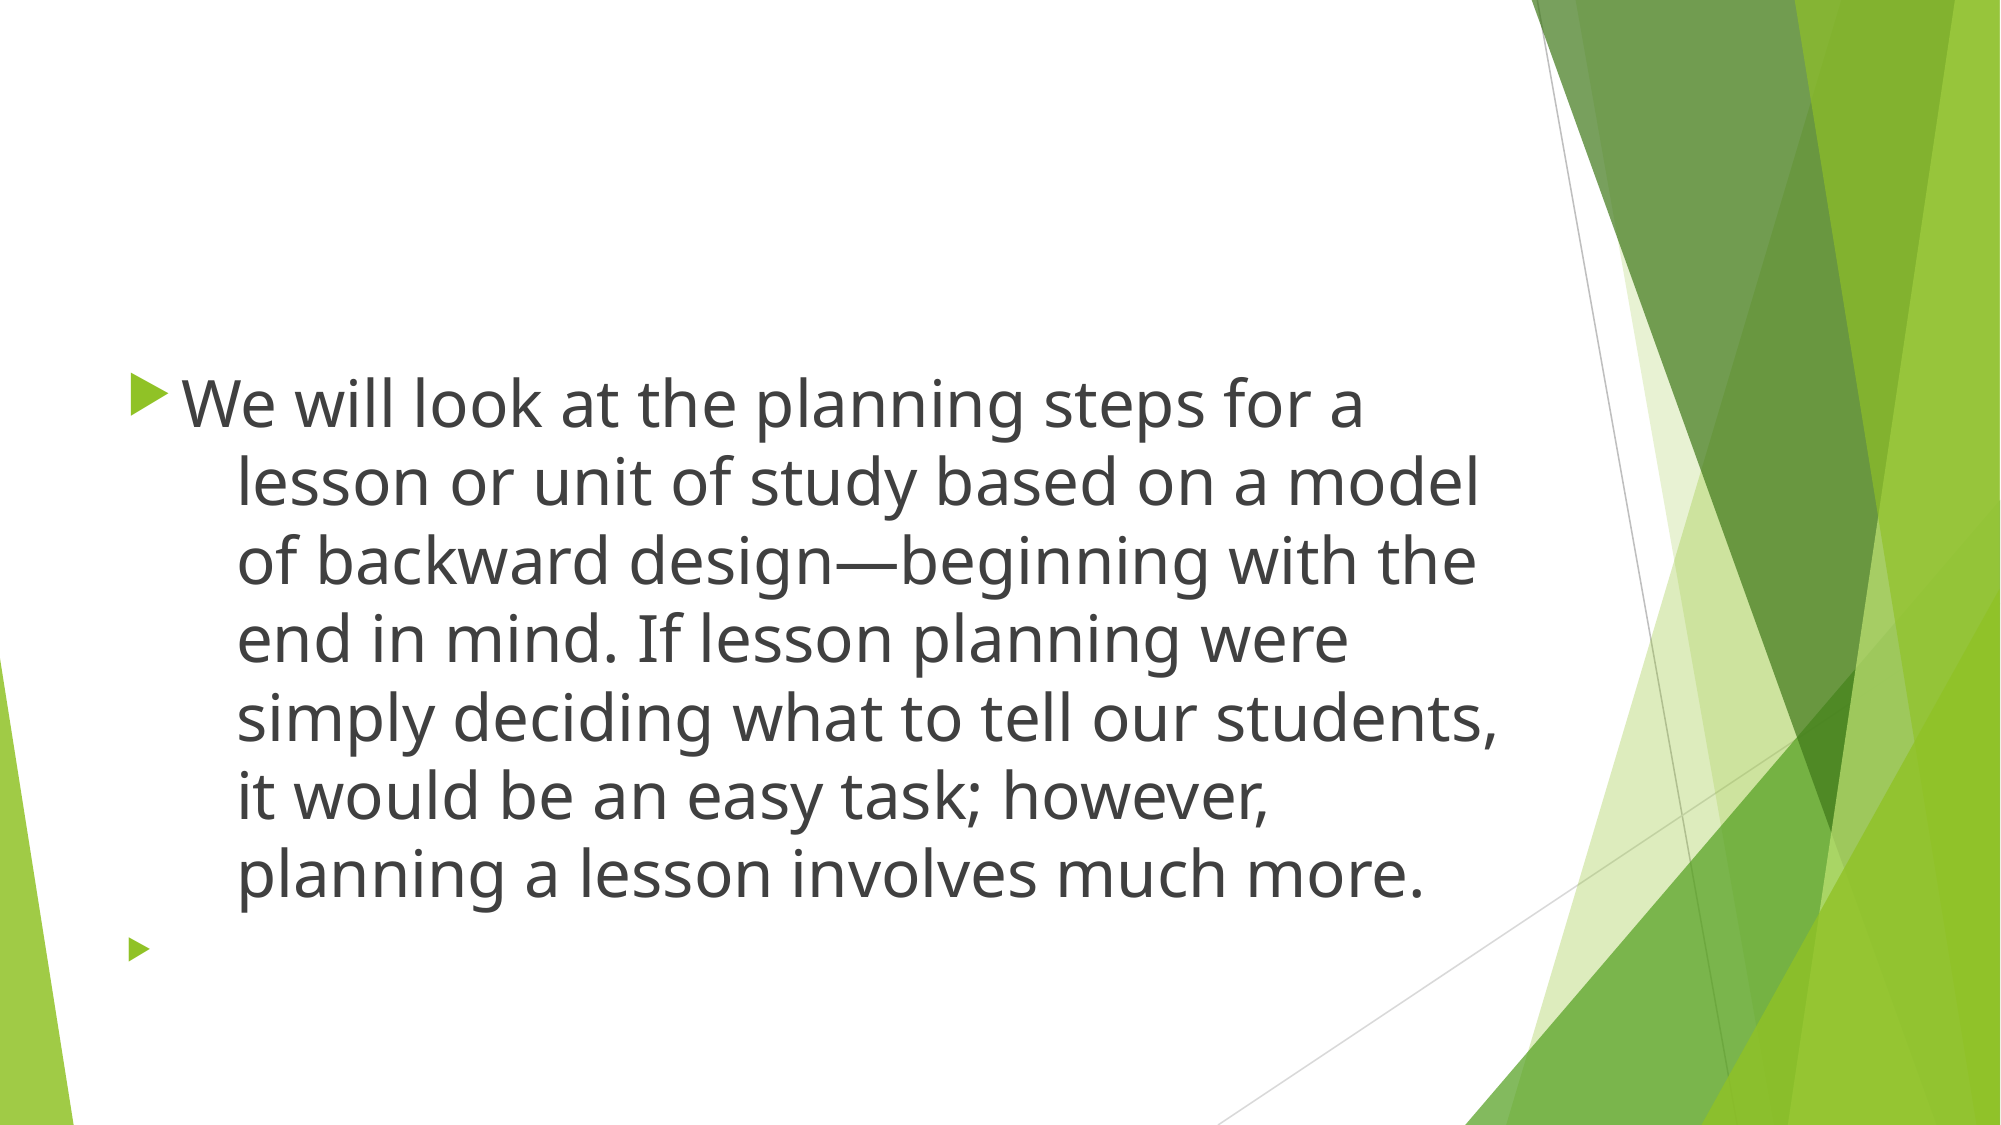

#
We will look at the planning steps for a lesson or unit of study based on a model of backward design—beginning with the end in mind. If lesson planning were simply deciding what to tell our students, it would be an easy task; however, planning a lesson involves much more.